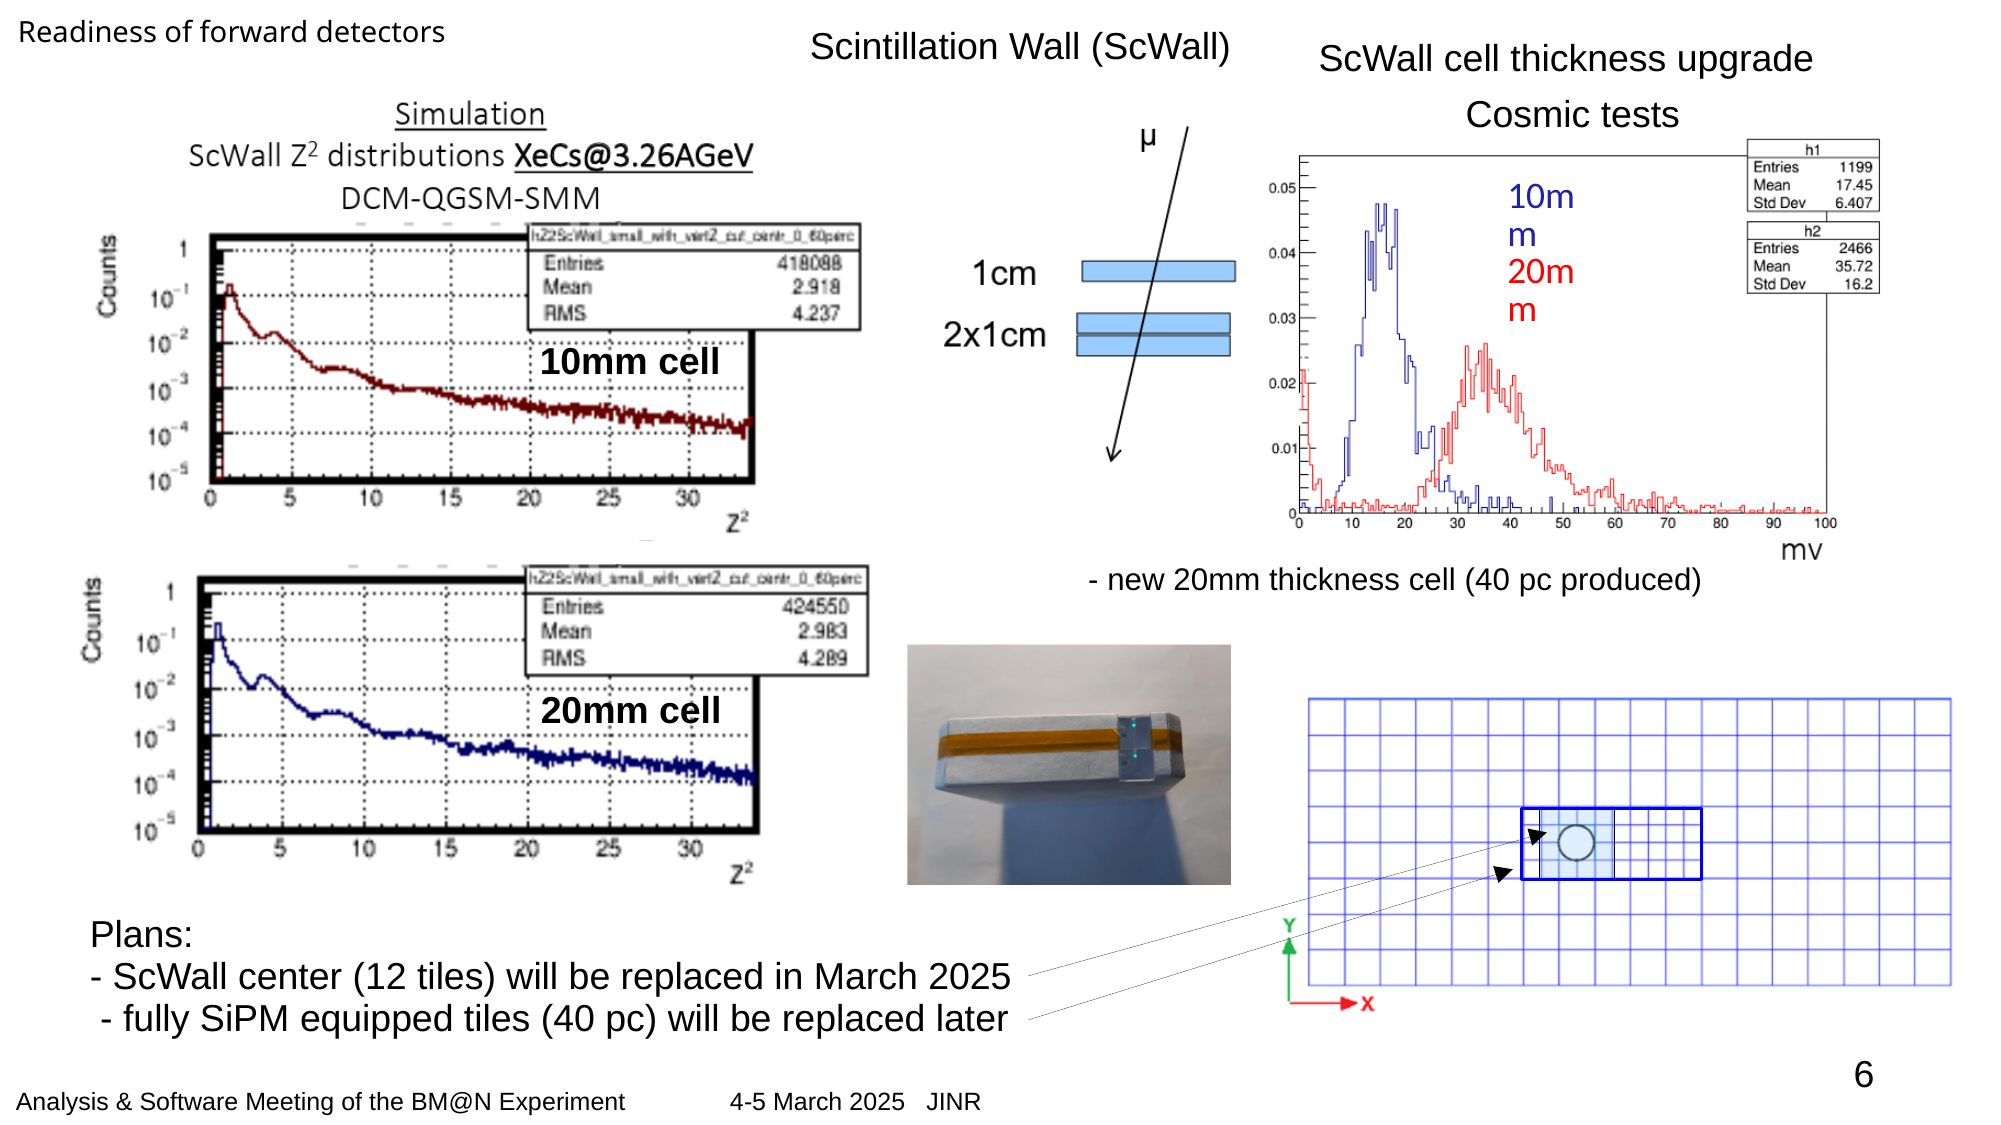

Readiness of forward detectors
Scintillation Wall (ScWall)
ScWall cell thickness upgrade
Cosmic tests
10mm
20mm
10mm cell
 - new 20mm thickness cell (40 pc produced)
20mm cell
Plans:
- ScWall center (12 tiles) will be replaced in March 2025
 - fully SiPM equipped tiles (40 pc) will be replaced later
Analysis & Software Meeting of the BM@N Experiment 4-5 March 2025 JINR